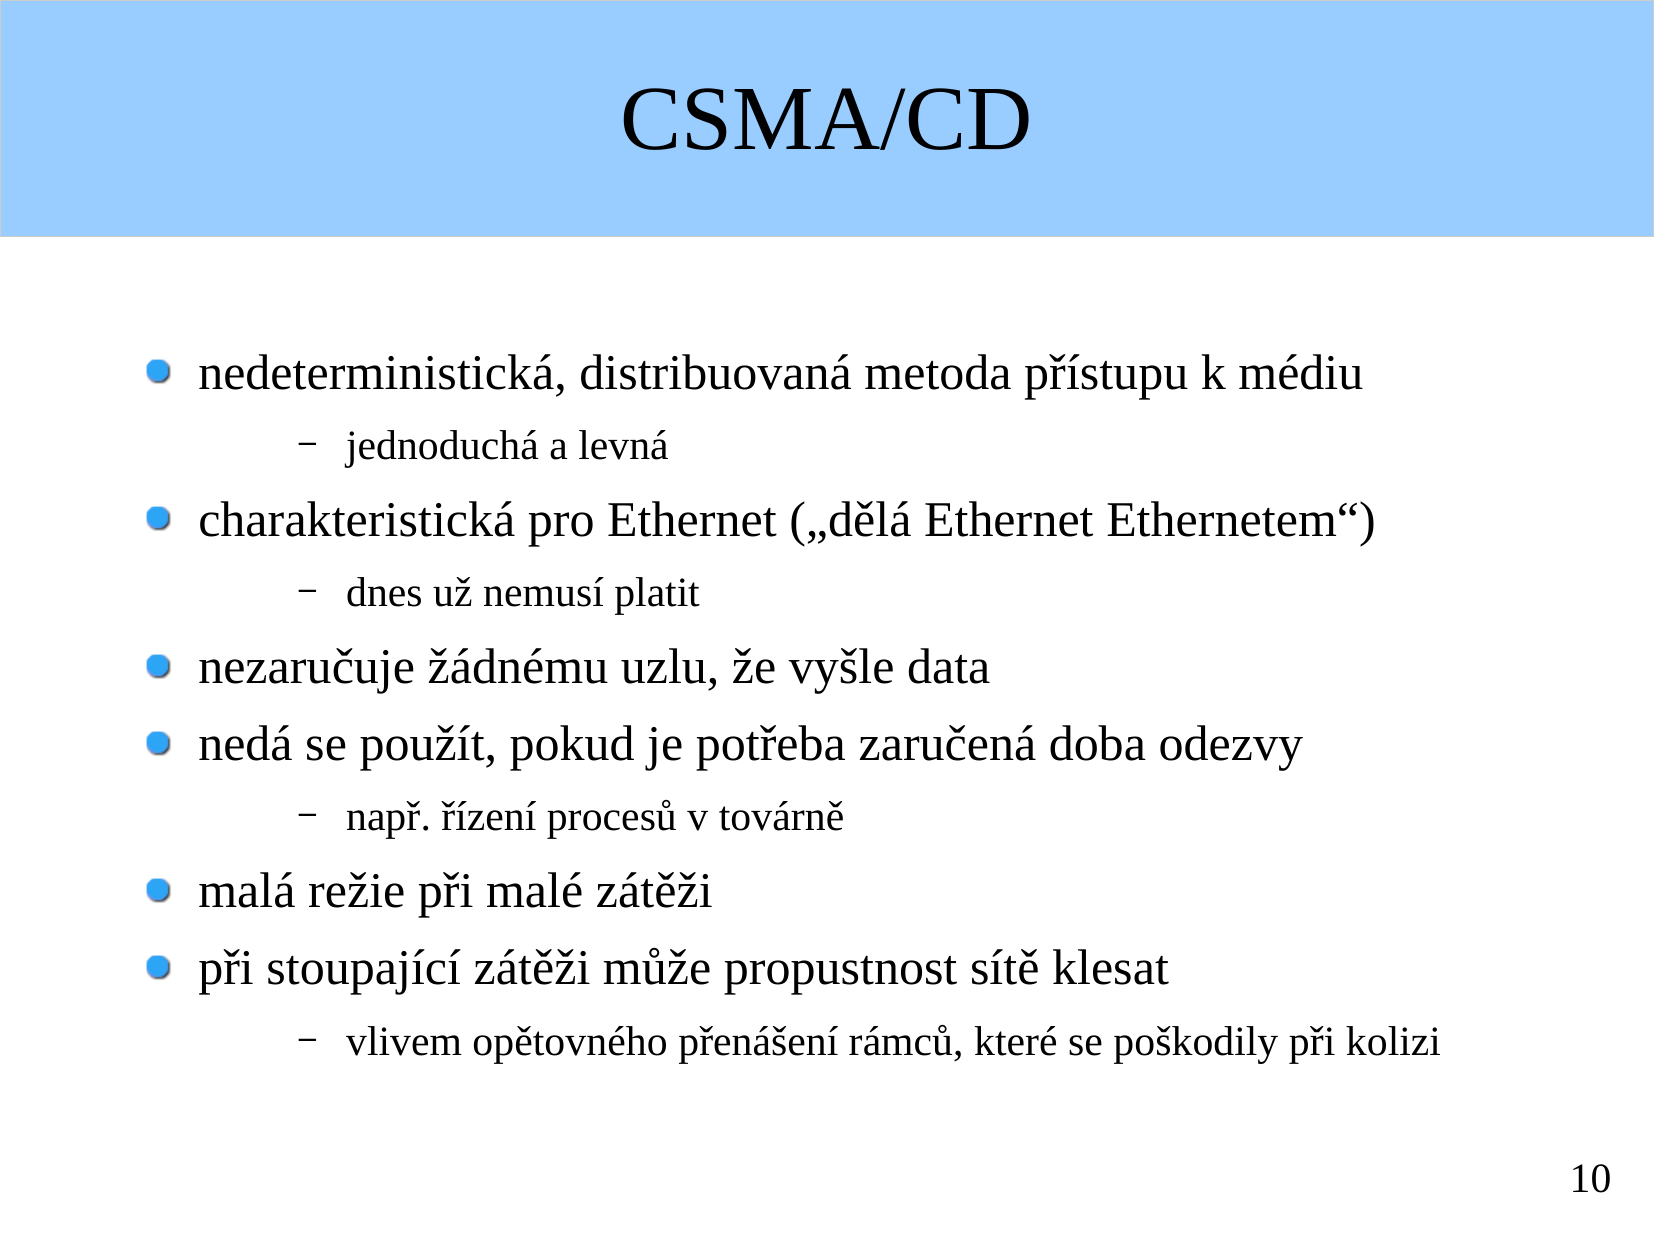

# CSMA/CD
nedeterministická, distribuovaná metoda přístupu k médiu
jednoduchá a levná
charakteristická pro Ethernet („dělá Ethernet Ethernetem“)
dnes už nemusí platit
nezaručuje žádnému uzlu, že vyšle data
nedá se použít, pokud je potřeba zaručená doba odezvy
např. řízení procesů v továrně
malá režie při malé zátěži
při stoupající zátěži může propustnost sítě klesat
vlivem opětovného přenášení rámců, které se poškodily při kolizi